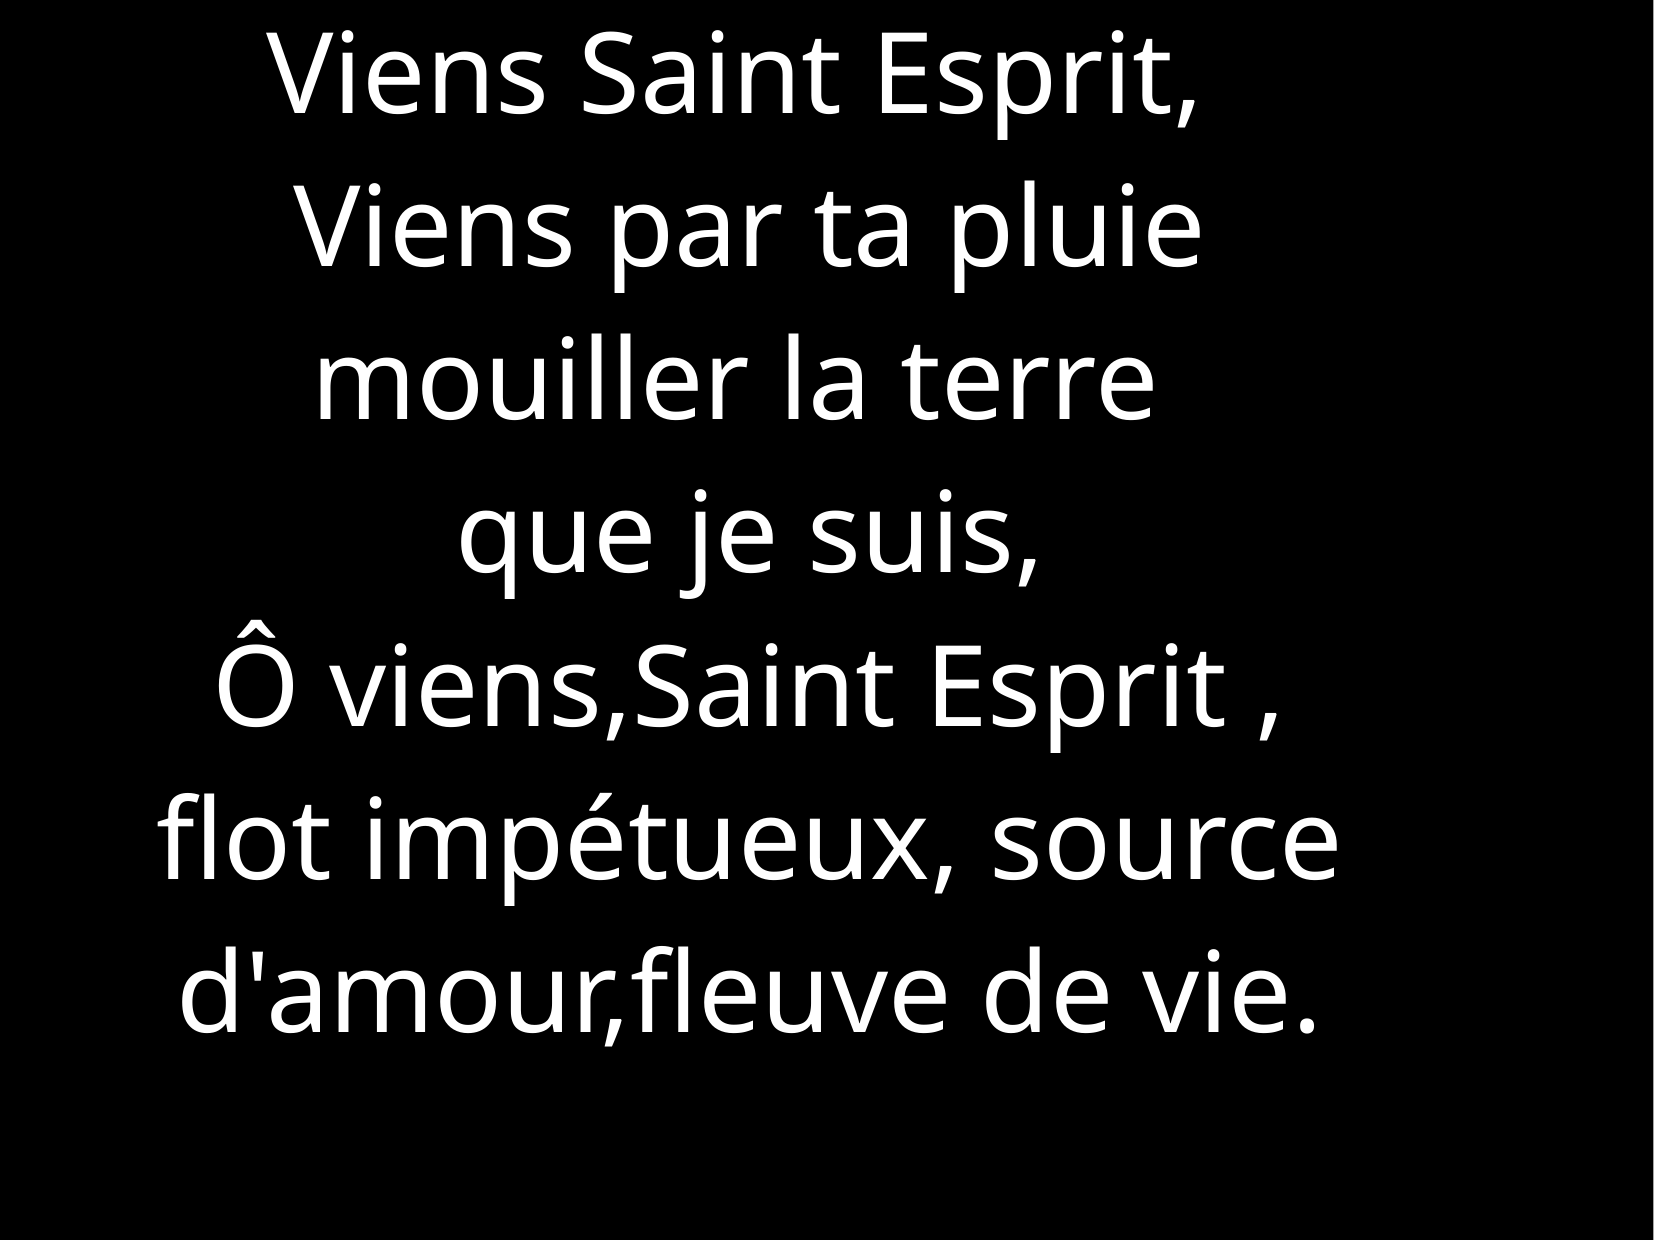

# Viens Saint Esprit,
Viens par ta pluie mouiller la terre
que je suis,
Ô viens,Saint Esprit ,
flot impétueux, source d'amour,fleuve de vie.